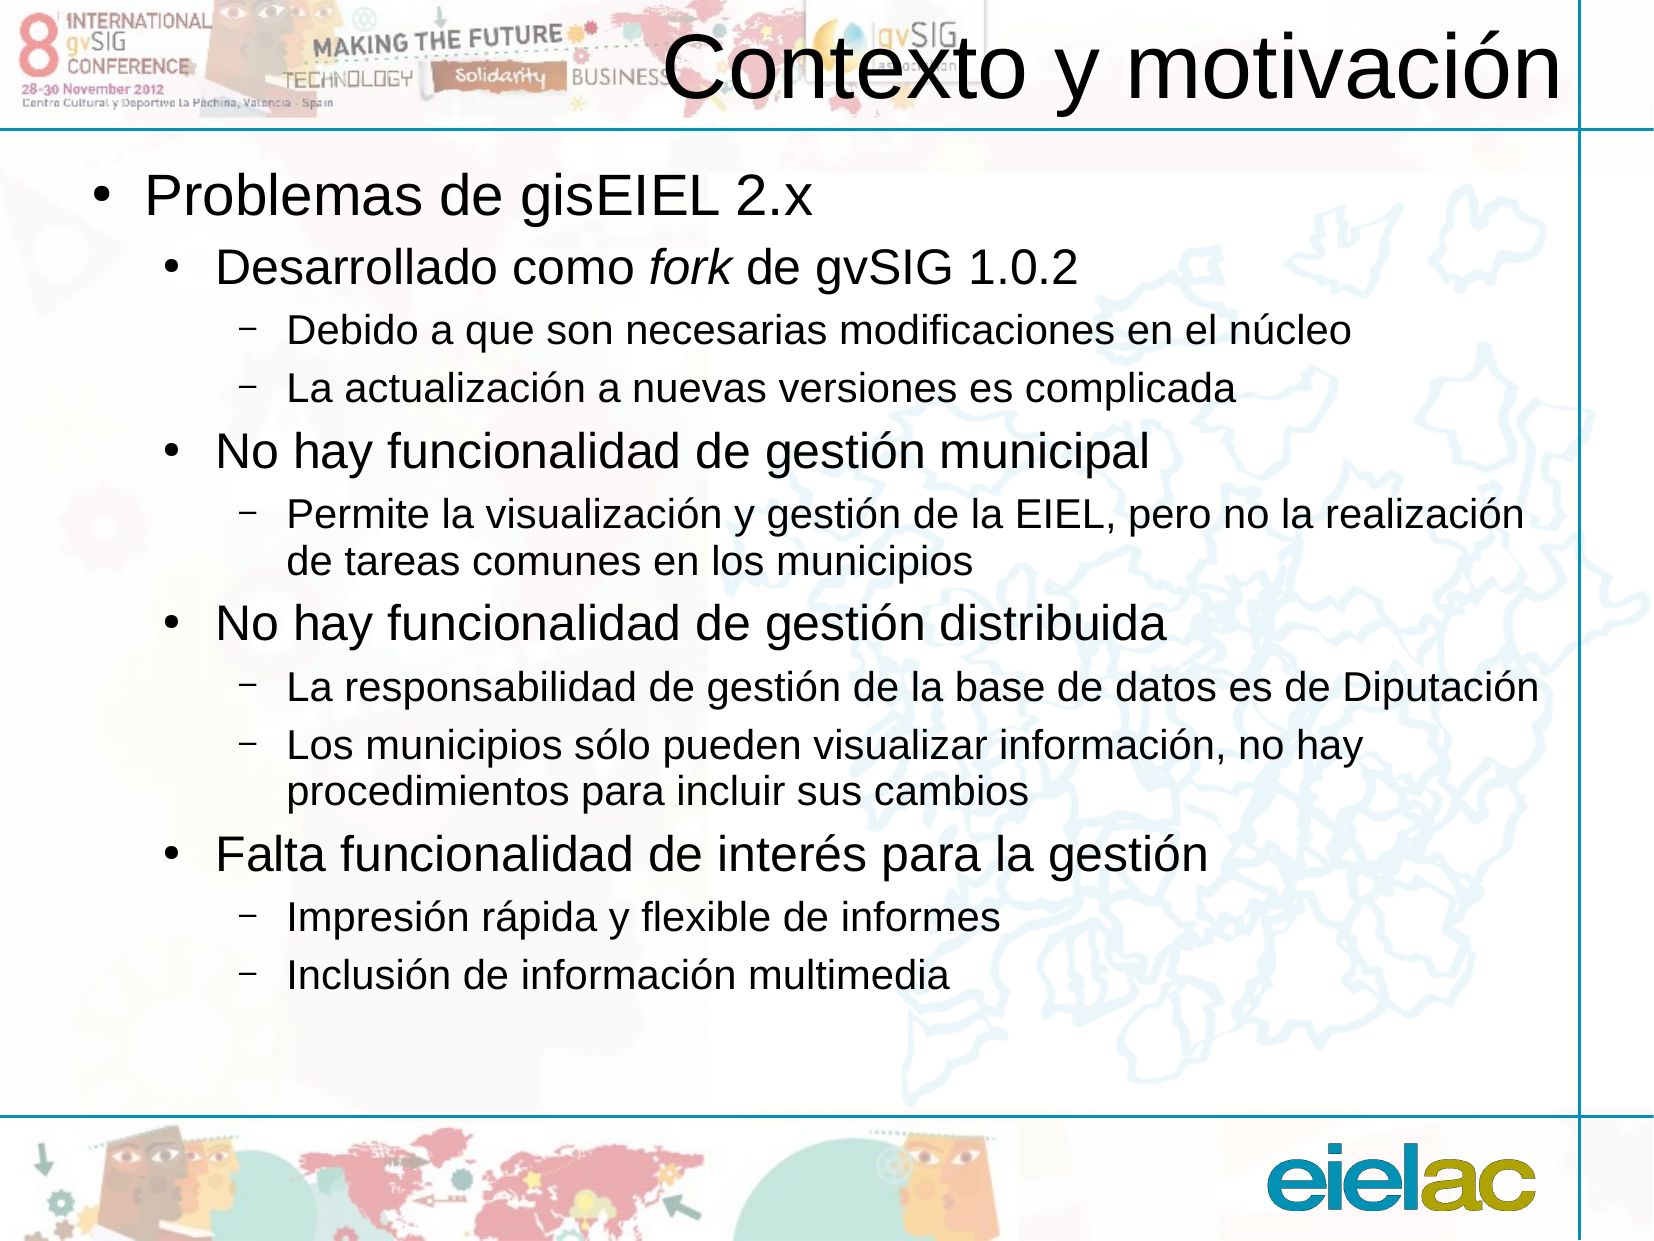

# Contexto y motivación
Problemas de gisEIEL 2.x
Desarrollado como fork de gvSIG 1.0.2
Debido a que son necesarias modificaciones en el núcleo
La actualización a nuevas versiones es complicada
No hay funcionalidad de gestión municipal
Permite la visualización y gestión de la EIEL, pero no la realización de tareas comunes en los municipios
No hay funcionalidad de gestión distribuida
La responsabilidad de gestión de la base de datos es de Diputación
Los municipios sólo pueden visualizar información, no hay procedimientos para incluir sus cambios
Falta funcionalidad de interés para la gestión
Impresión rápida y flexible de informes
Inclusión de información multimedia